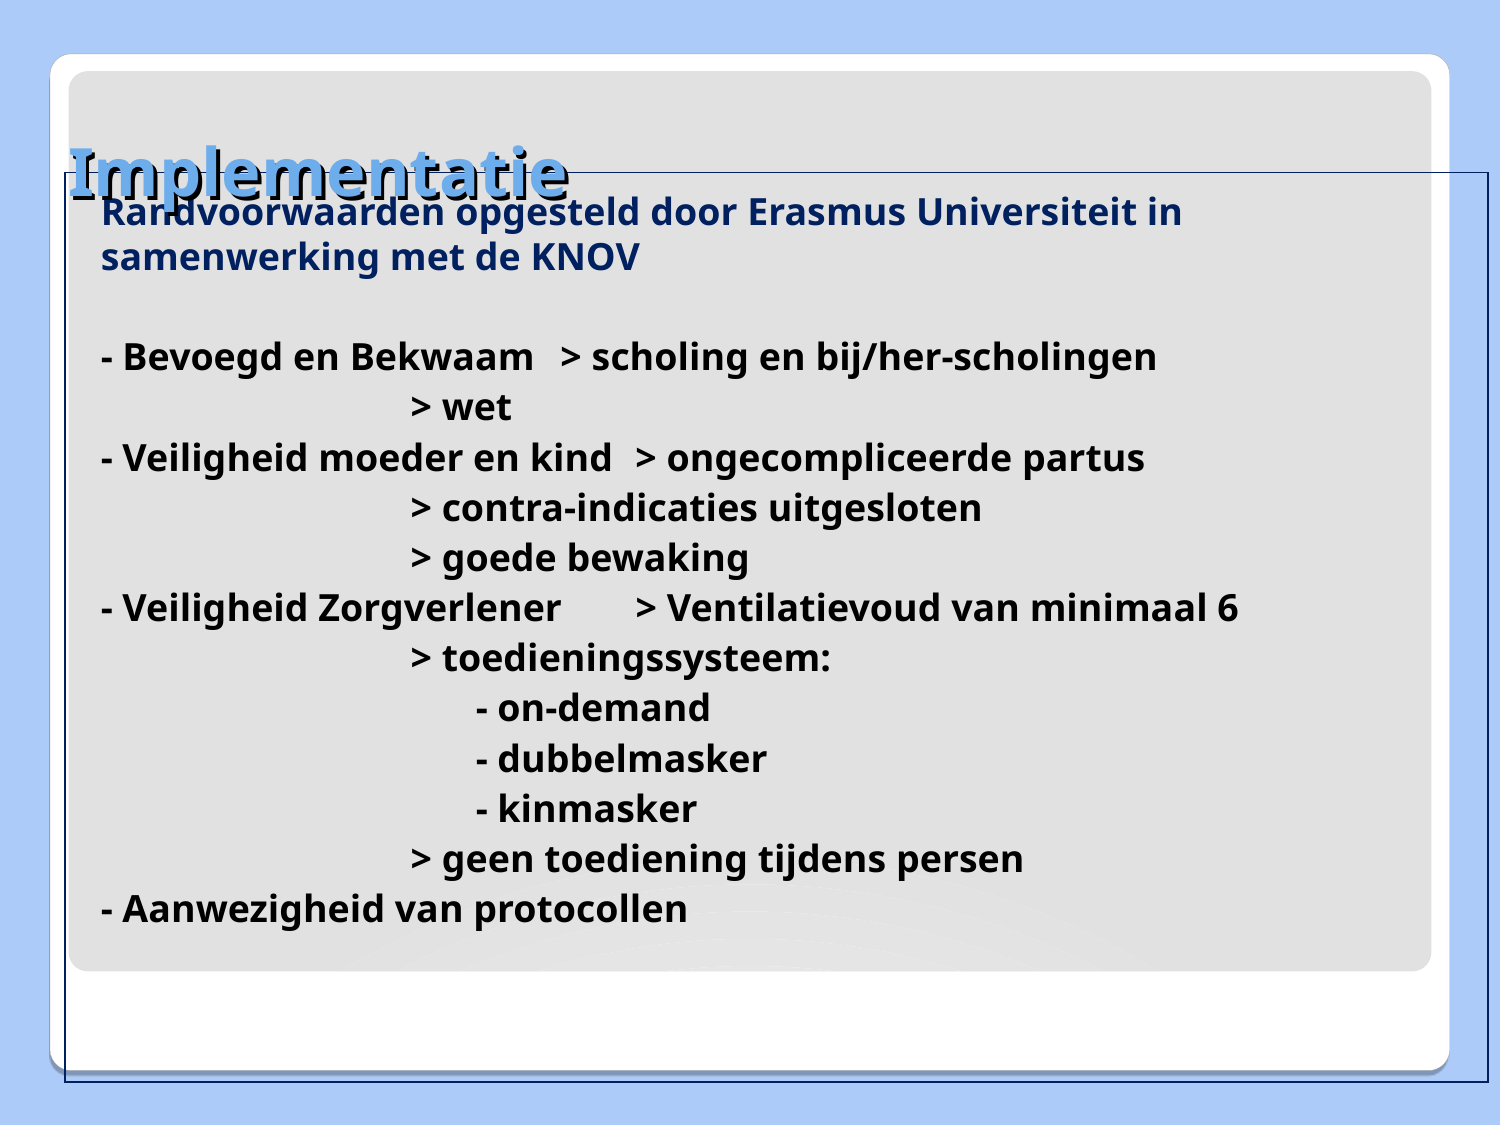

Implementatie
# Randvoorwaarden opgesteld door Erasmus Universiteit in samenwerking met de KNOV
- Bevoegd en Bekwaam	 > scholing en bij/her-scholingen
				 > wet
- Veiligheid moeder en kind	 > ongecompliceerde partus
				 > contra-indicaties uitgesloten
				 > goede bewaking
- Veiligheid Zorgverlener	 > Ventilatievoud van minimaal 6
				 > toedieningssysteem:
					- on-demand
				 	- dubbelmasker
					- kinmasker
				 > geen toediening tijdens persen
- Aanwezigheid van protocollen